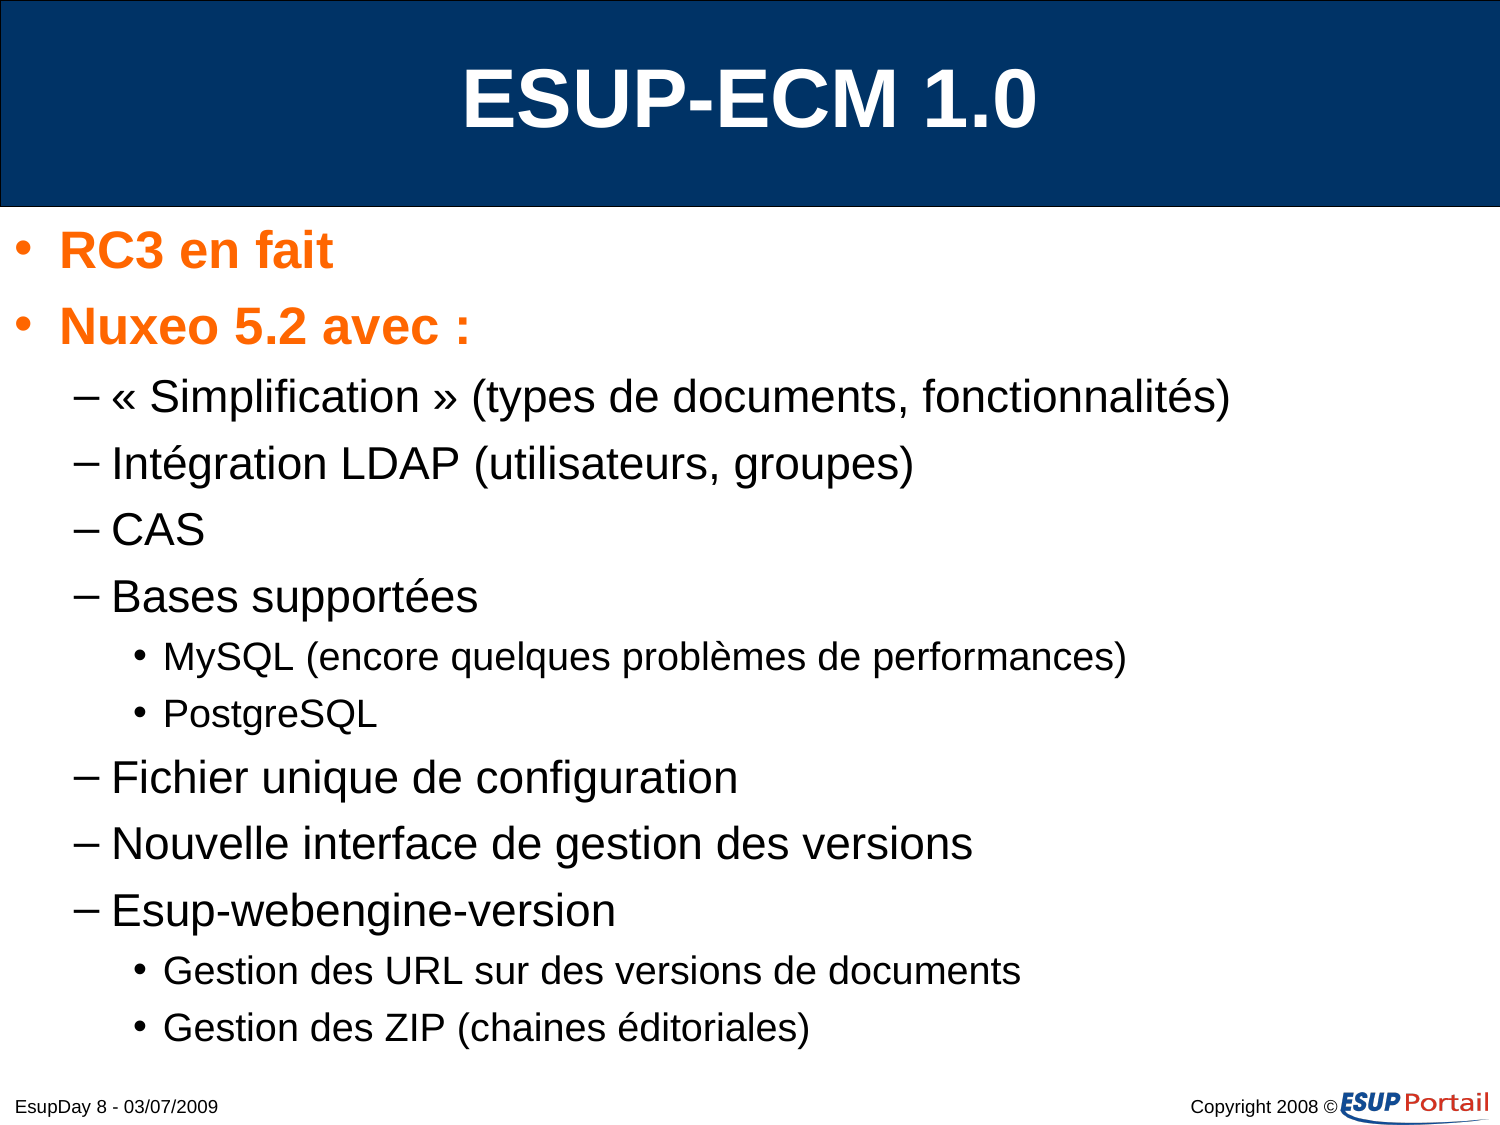

# ESUP-ECM 1.0
RC3 en fait
Nuxeo 5.2 avec :
« Simplification » (types de documents, fonctionnalités)
Intégration LDAP (utilisateurs, groupes)
CAS
Bases supportées
MySQL (encore quelques problèmes de performances)
PostgreSQL
Fichier unique de configuration
Nouvelle interface de gestion des versions
Esup-webengine-version
Gestion des URL sur des versions de documents
Gestion des ZIP (chaines éditoriales)
EsupDay 8 - 03/07/2009